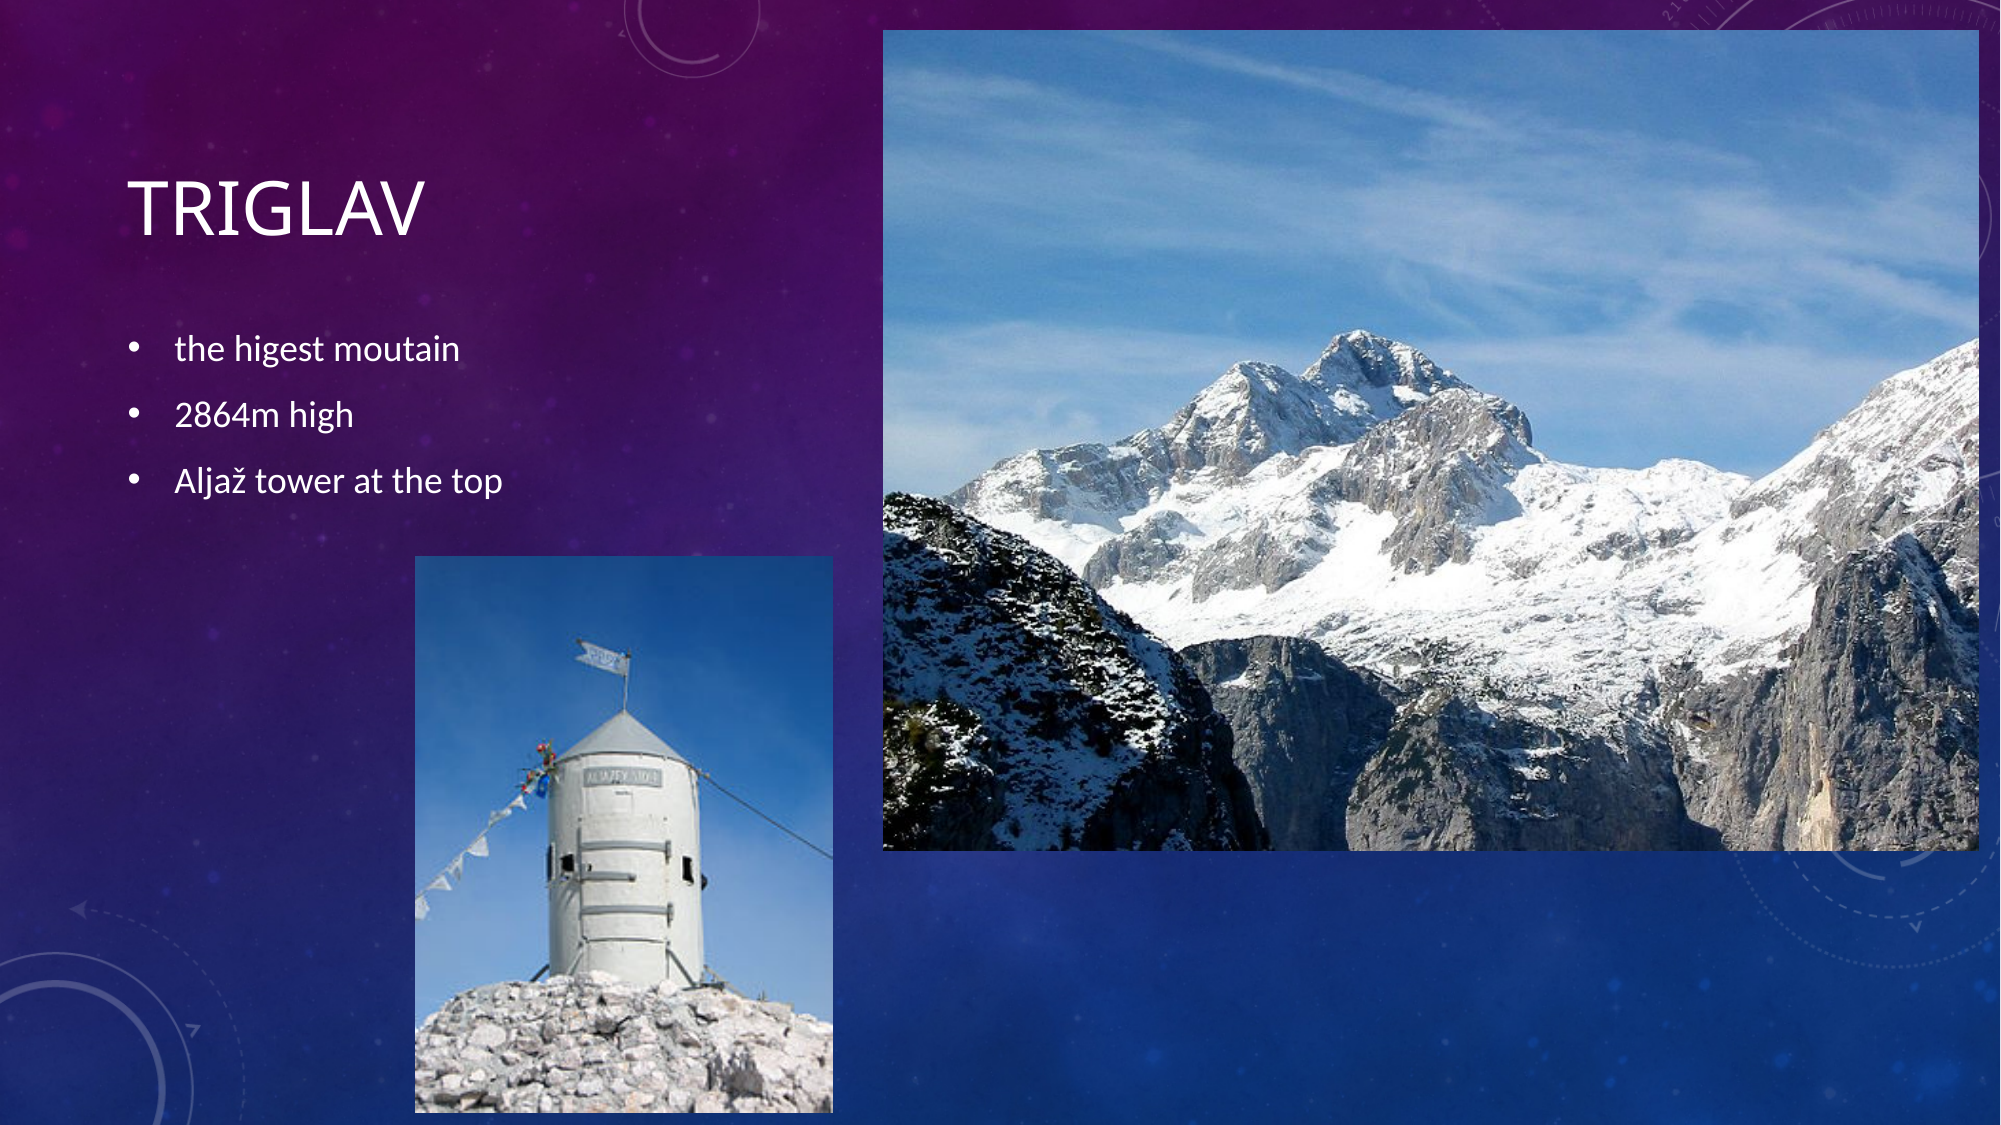

# TRIGLAV
the higest moutain
2864m high
Aljaž tower at the top